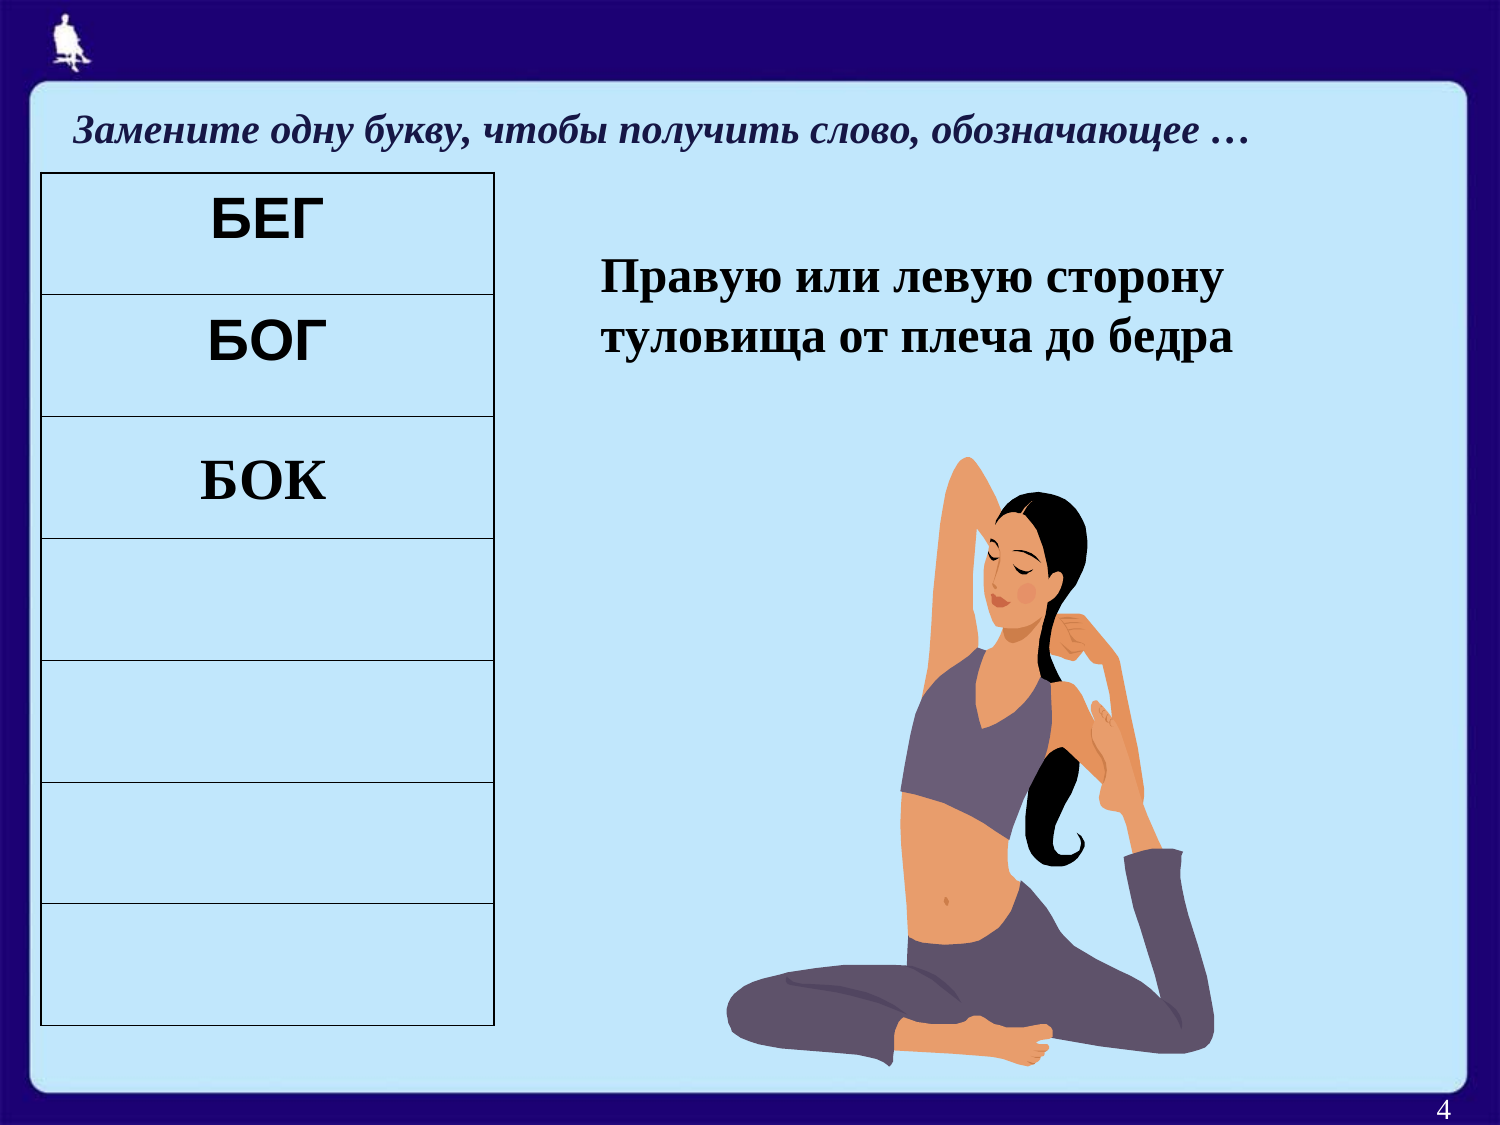

Замените одну букву, чтобы получить слово, обозначающее …
| БЕГ |
| --- |
| БОГ |
| |
| |
| |
| |
| |
Правую или левую сторону туловища от плеча до бедра
БОК